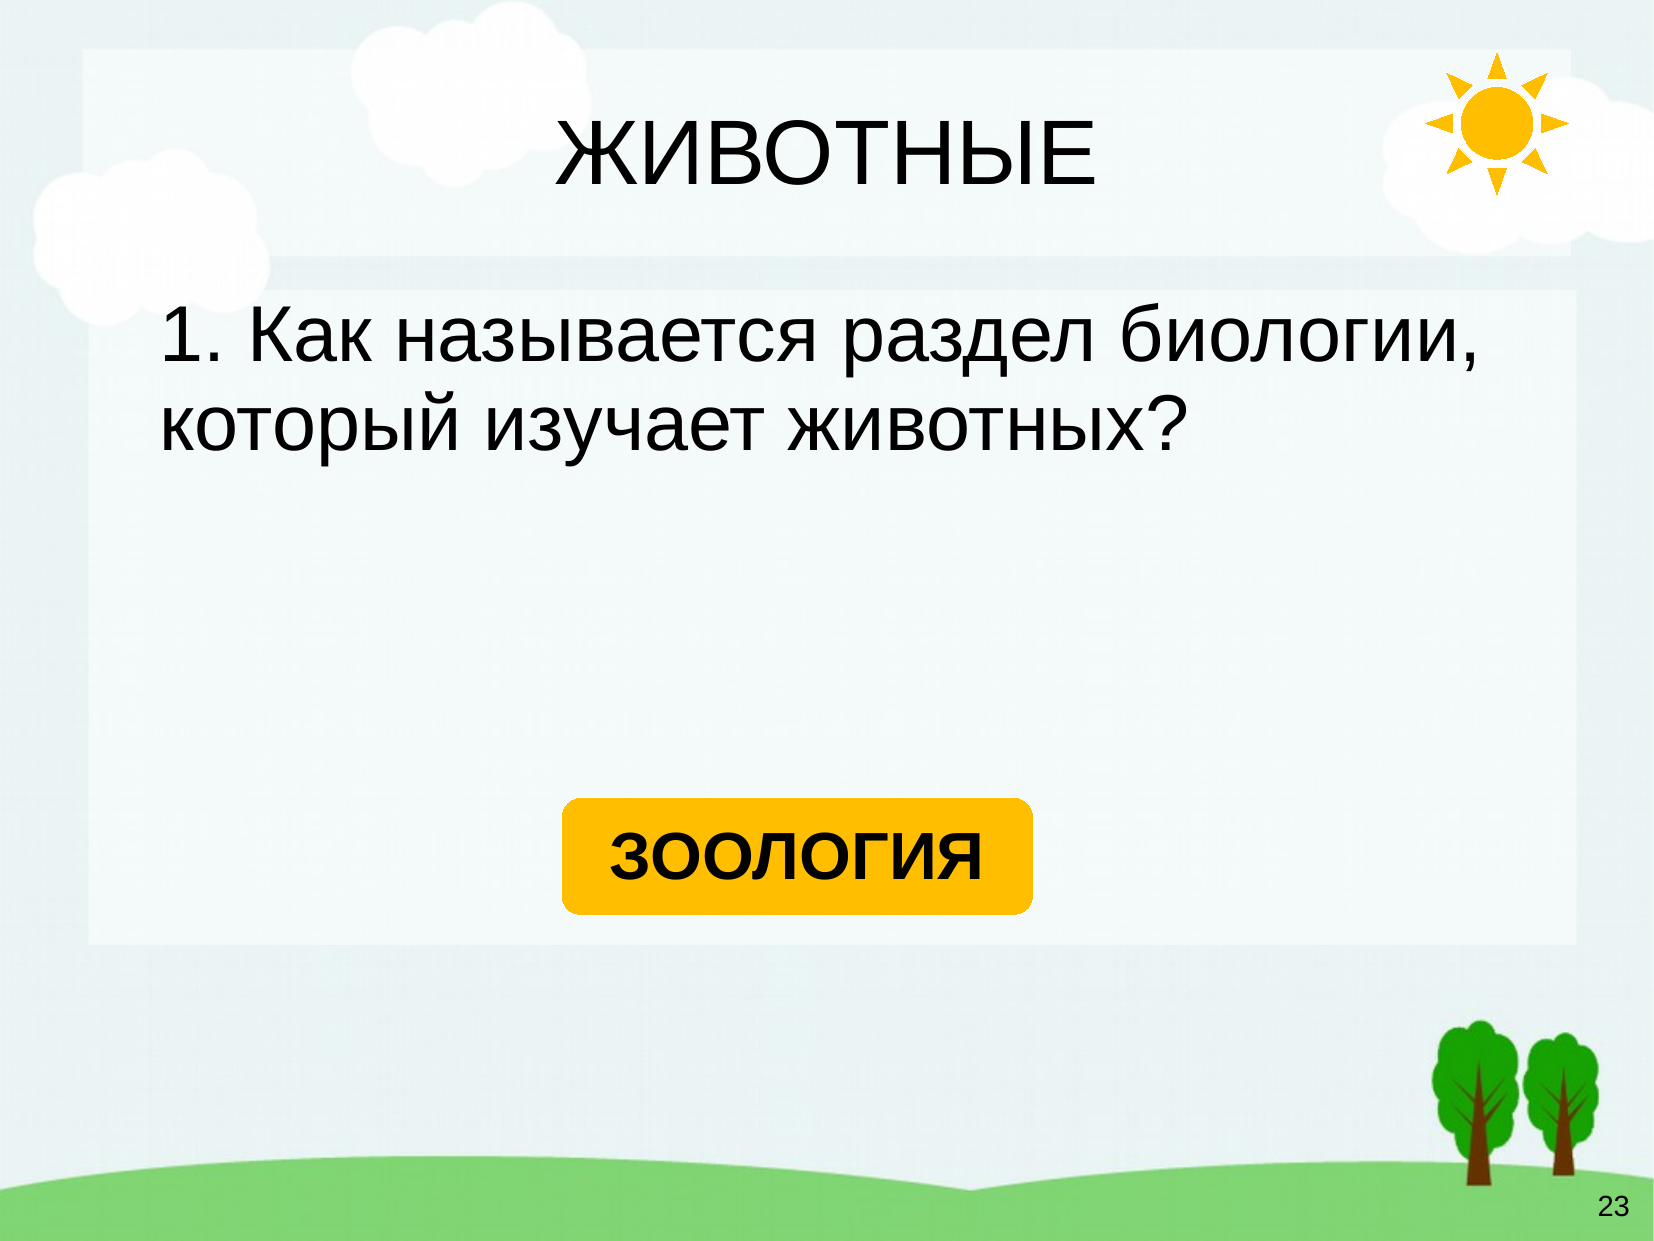

# ЖИВОТНЫЕ
1. Как называется раздел биологии, который изучает животных?
ЗООЛОГИЯ
23